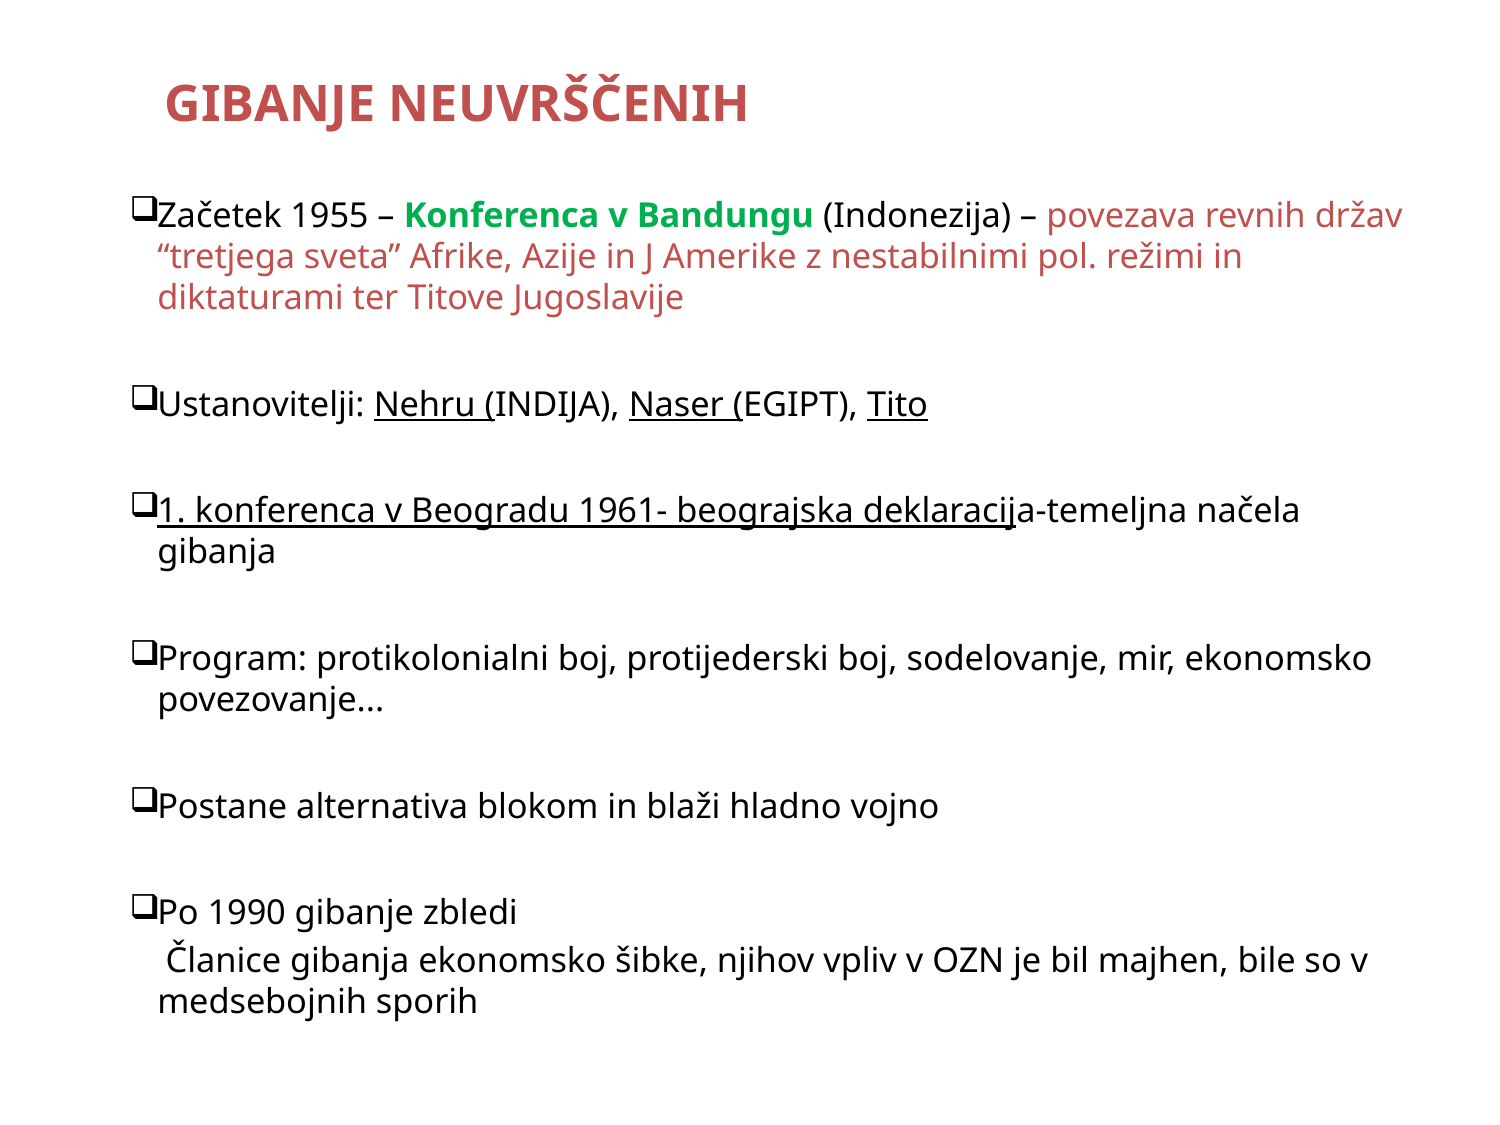

# GIBANJE NEUVRŠČENIH
Začetek 1955 – Konferenca v Bandungu (Indonezija) – povezava revnih držav “tretjega sveta” Afrike, Azije in J Amerike z nestabilnimi pol. režimi in diktaturami ter Titove Jugoslavije
Ustanovitelji: Nehru (INDIJA), Naser (EGIPT), Tito
1. konferenca v Beogradu 1961- beograjska deklaracija-temeljna načela gibanja
Program: protikolonialni boj, protijederski boj, sodelovanje, mir, ekonomsko povezovanje...
Postane alternativa blokom in blaži hladno vojno
Po 1990 gibanje zbledi
 Članice gibanja ekonomsko šibke, njihov vpliv v OZN je bil majhen, bile so v medsebojnih sporih